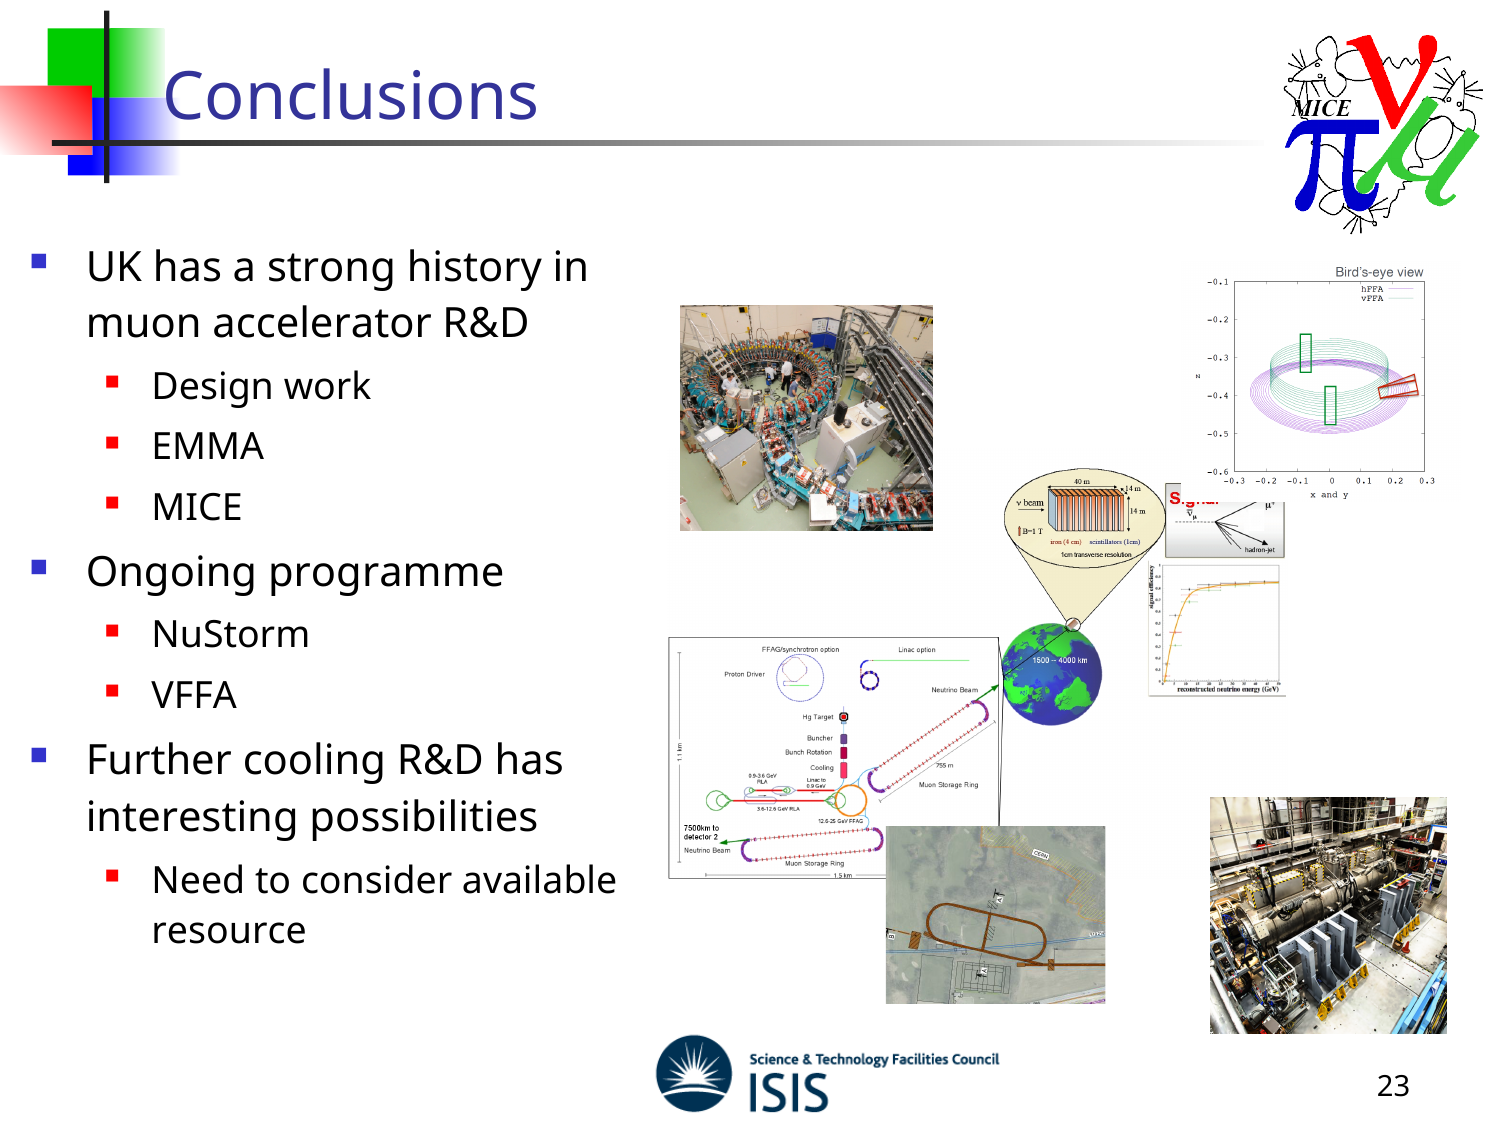

# Conclusions
UK has a strong history in muon accelerator R&D
Design work
EMMA
MICE
Ongoing programme
NuStorm
VFFA
Further cooling R&D has interesting possibilities
Need to consider available resource
23